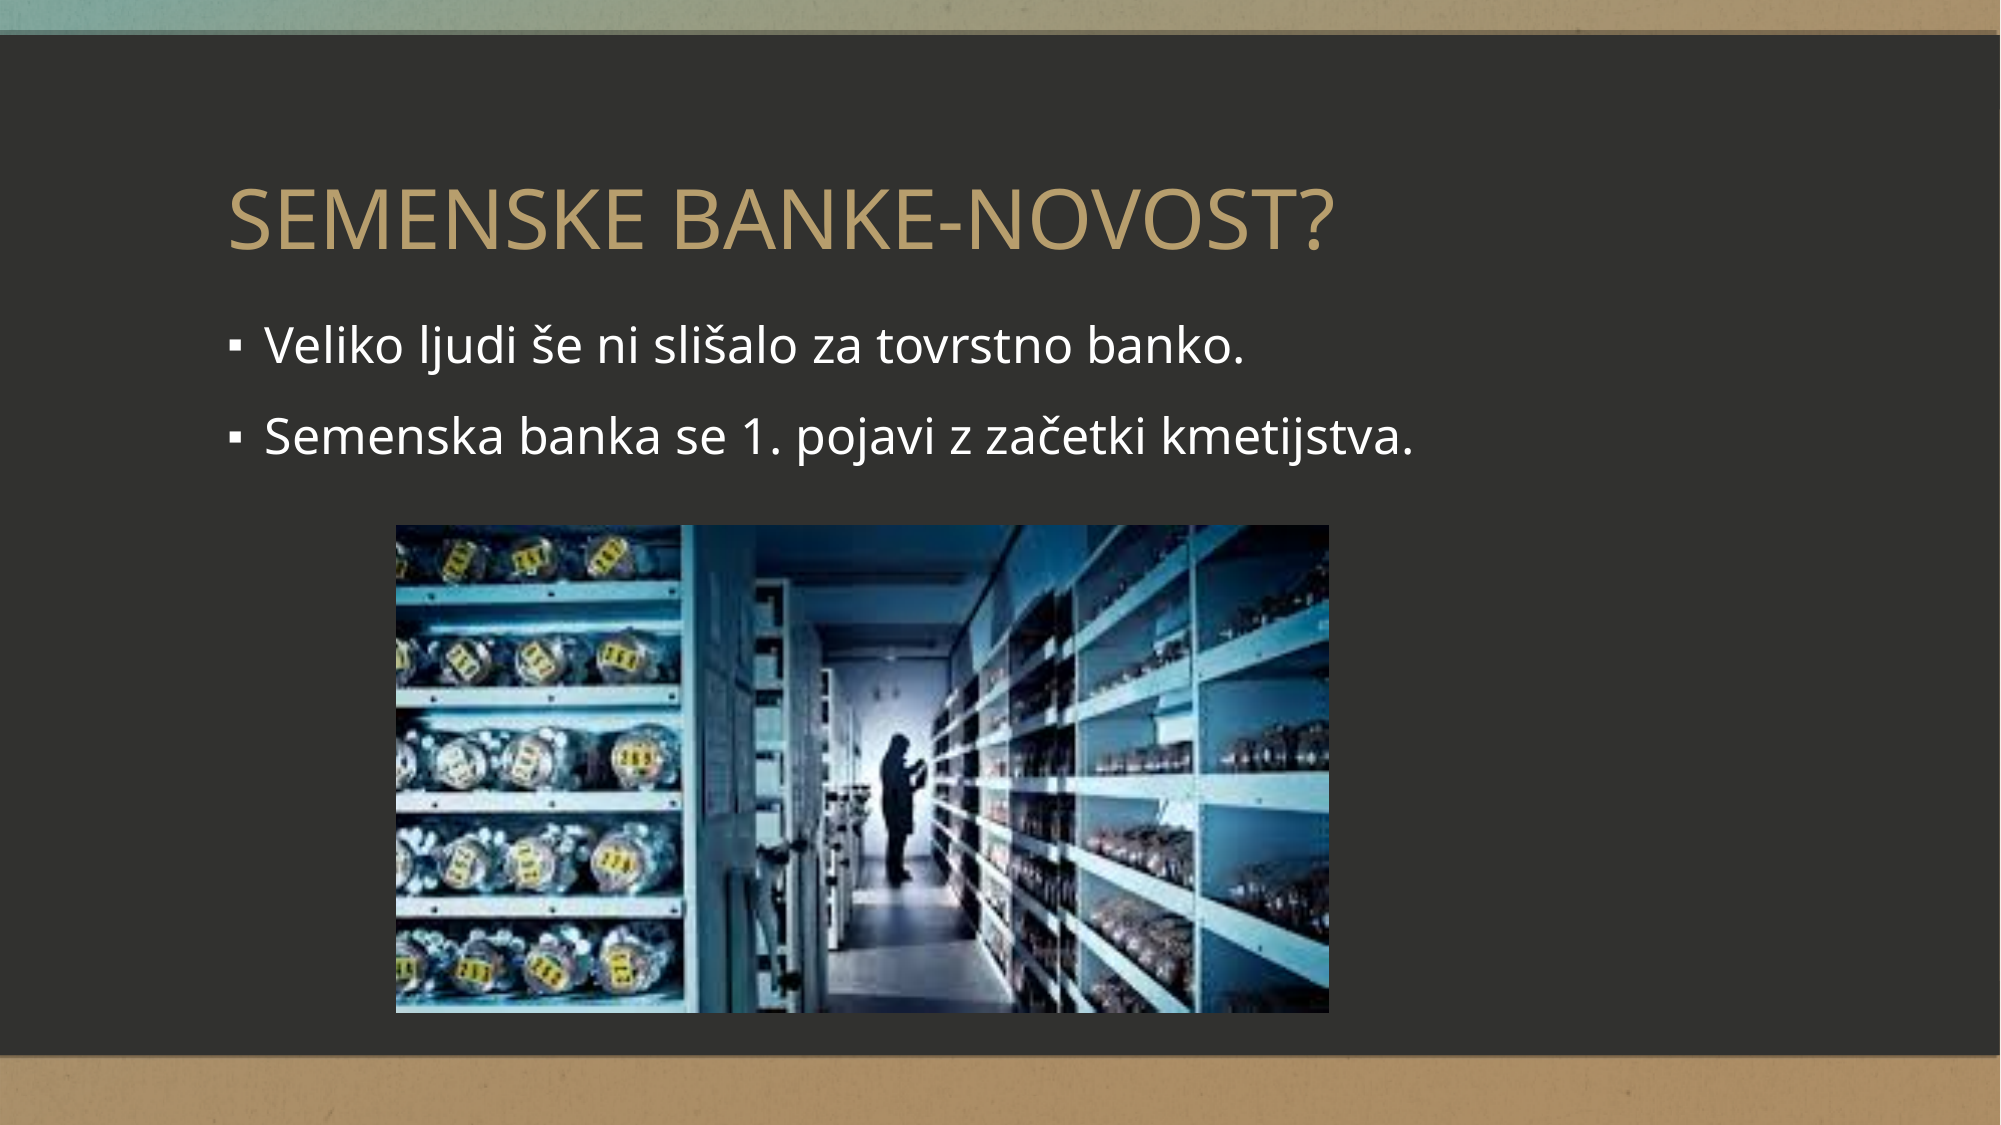

# SEMENSKE BANKE-NOVOST?
Veliko ljudi še ni slišalo za tovrstno banko.
Semenska banka se 1. pojavi z začetki kmetijstva.